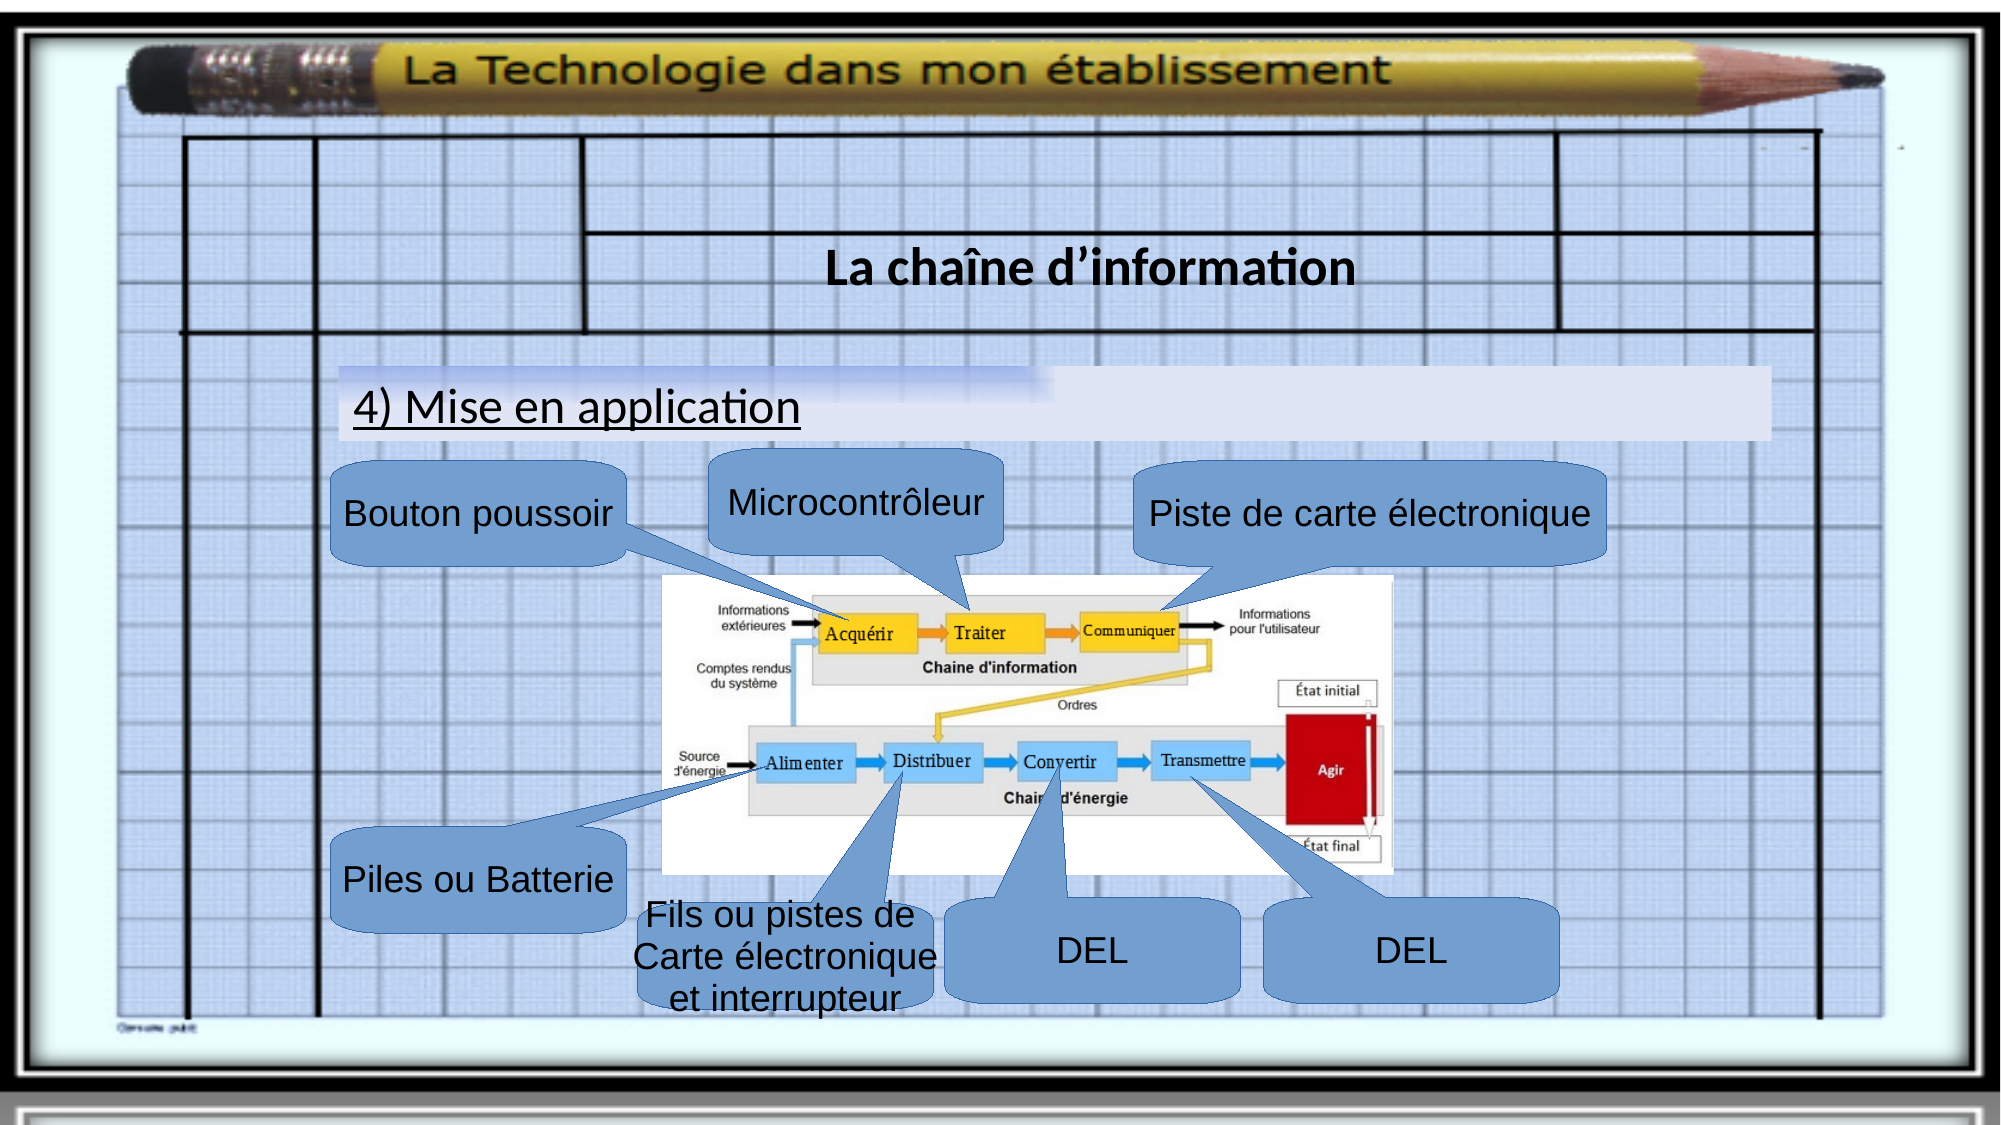

La chaîne d’information
4) Mise en application
Microcontrôleur
Bouton poussoir
Piste de carte électronique
Piles ou Batterie
DEL
DEL
Fils ou pistes de
Carte électronique
et interrupteur